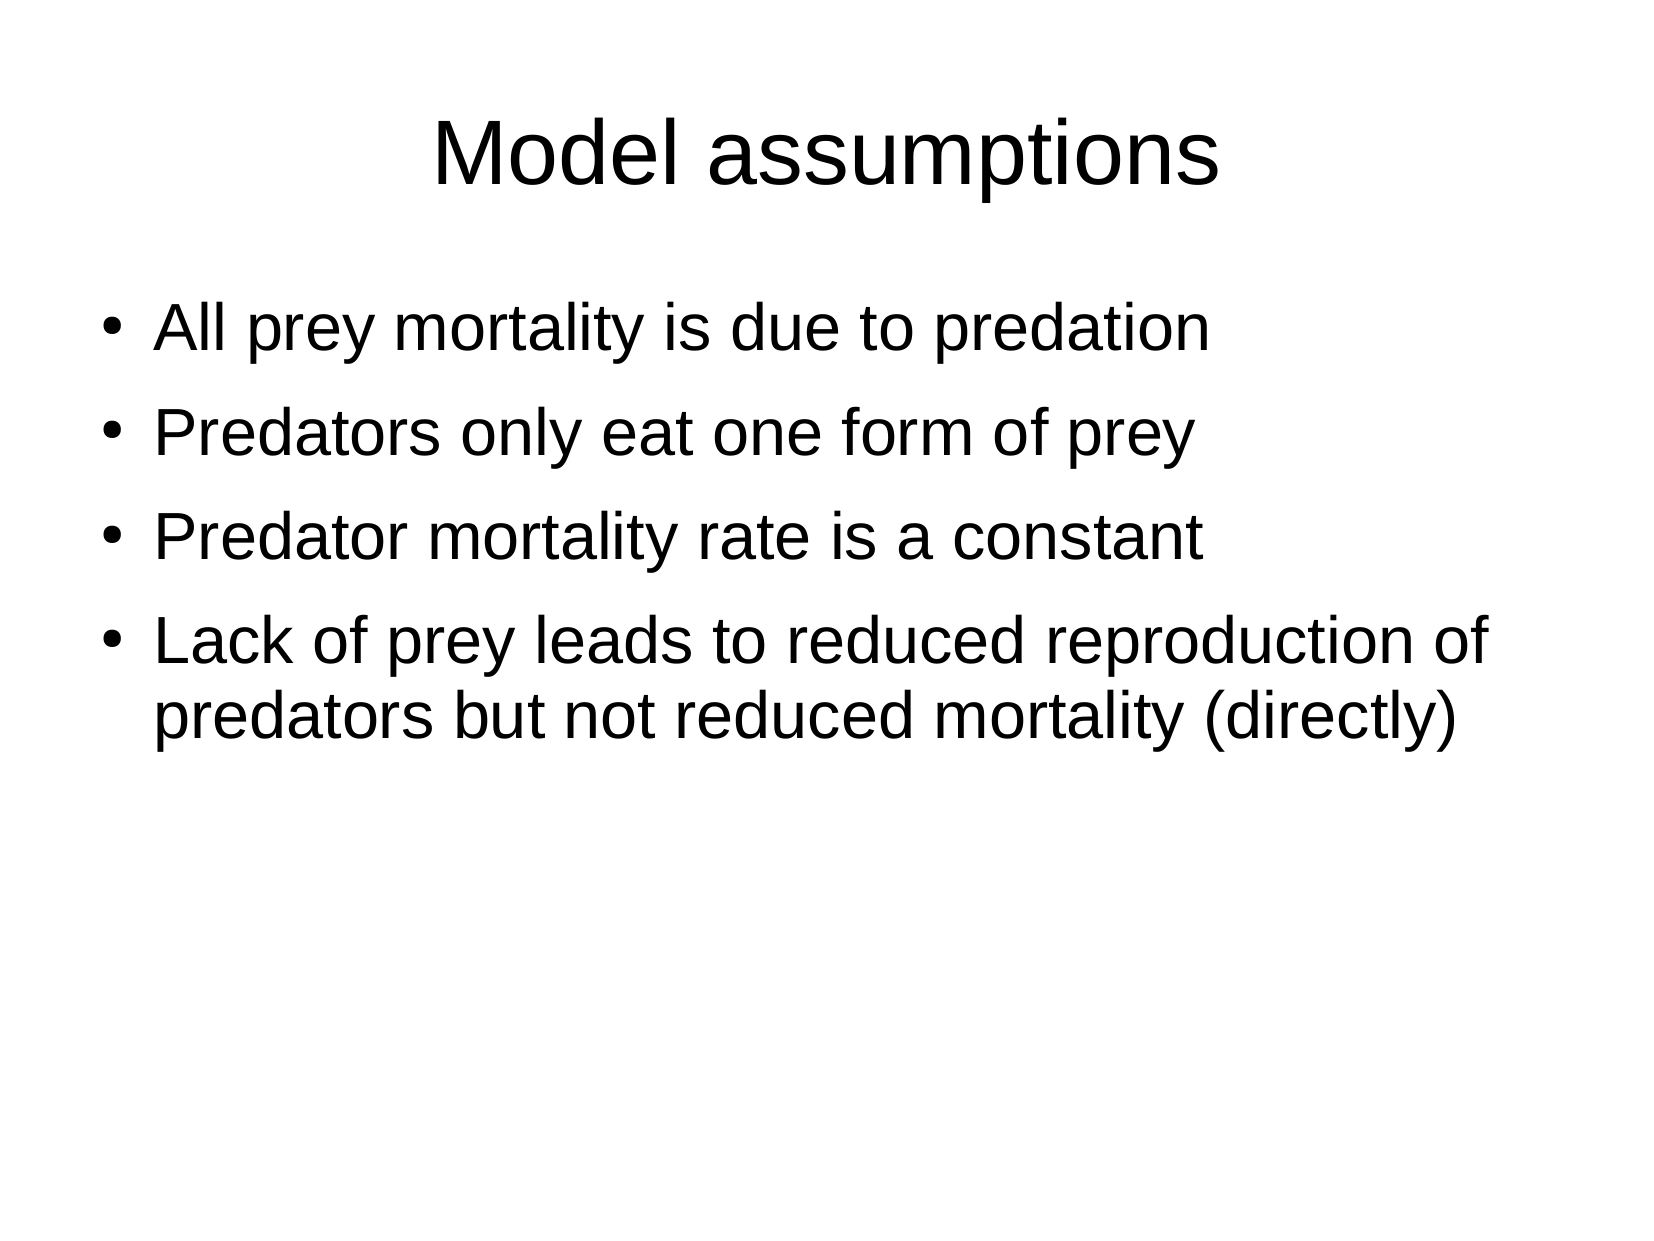

# Model assumptions
All prey mortality is due to predation
Predators only eat one form of prey
Predator mortality rate is a constant
Lack of prey leads to reduced reproduction of predators but not reduced mortality (directly)